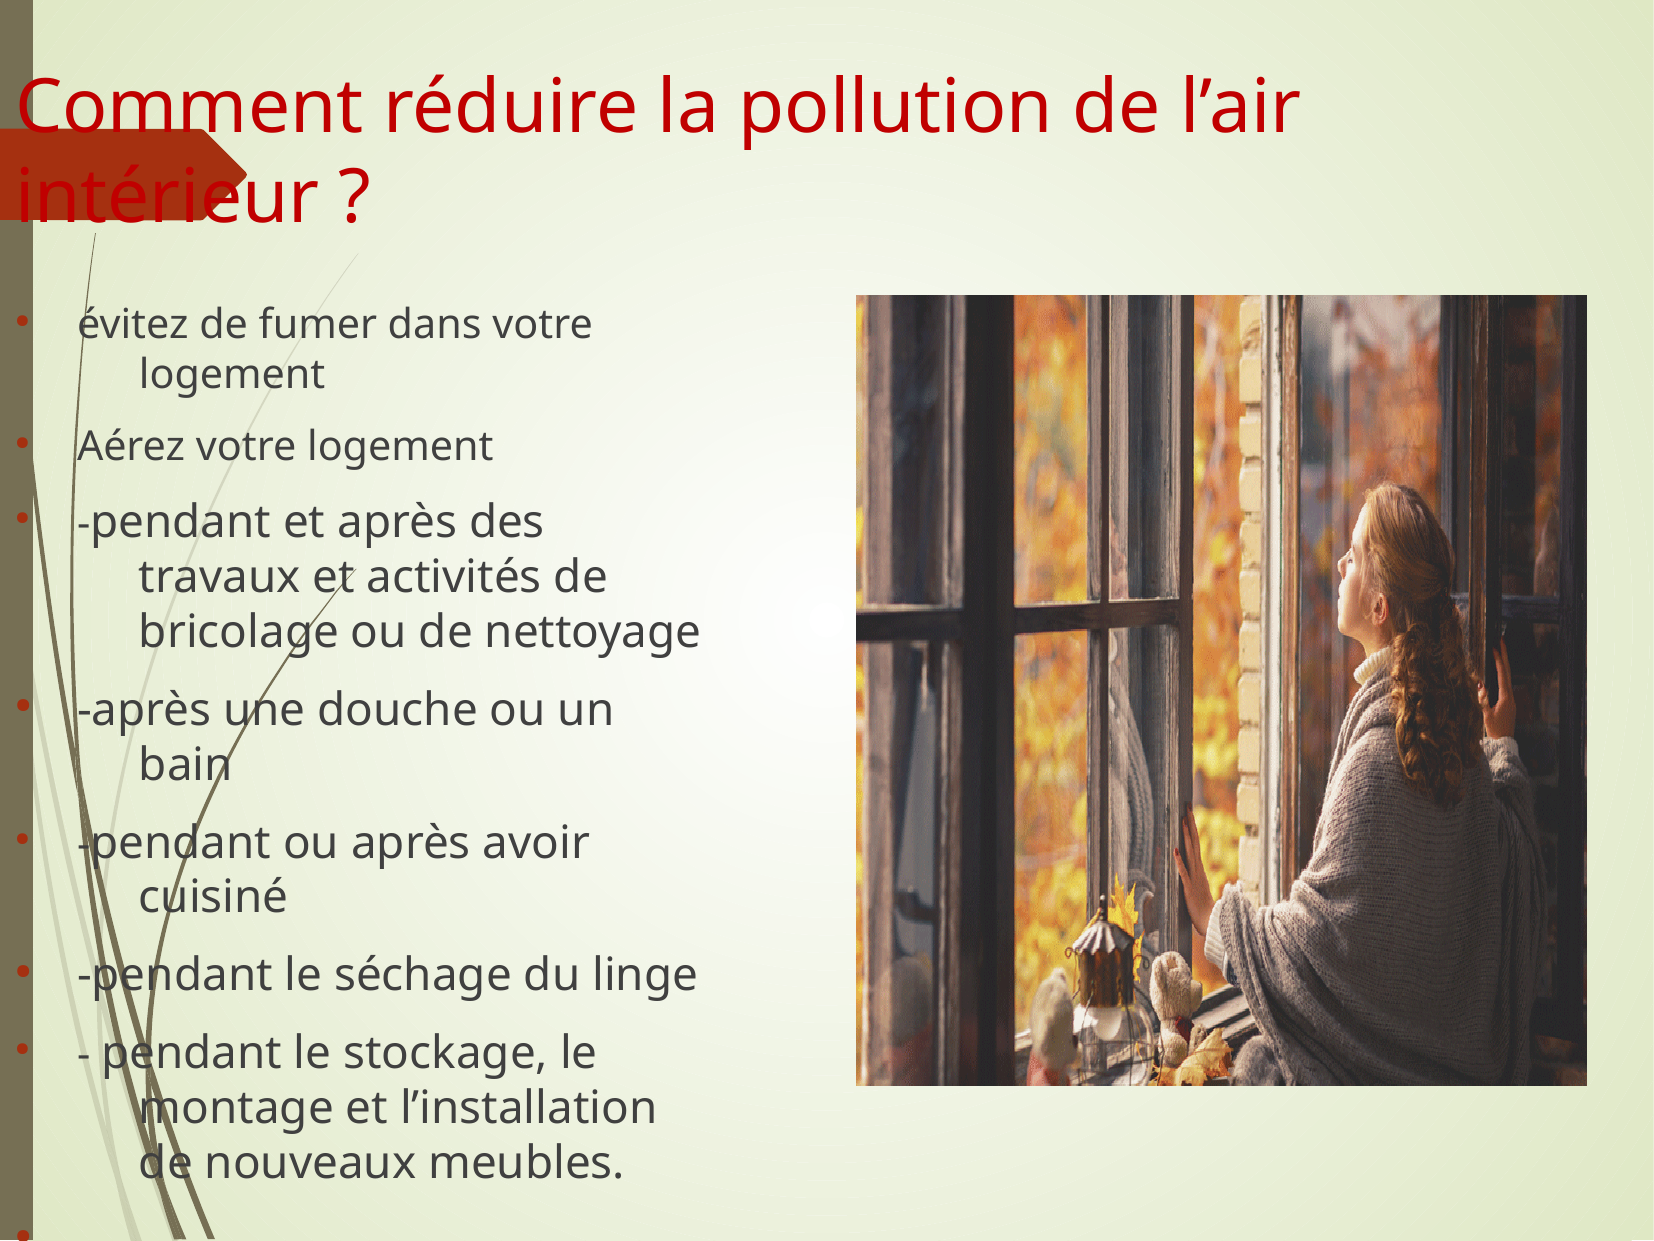

# Comment réduire la pollution de l’air intérieur ?
évitez de fumer dans votre logement
Aérez votre logement
-pendant et après des travaux et activités de bricolage ou de nettoyage
-après une douche ou un bain
-pendant ou après avoir cuisiné
-pendant le séchage du linge
- pendant le stockage, le montage et l’installation de nouveaux meubles.